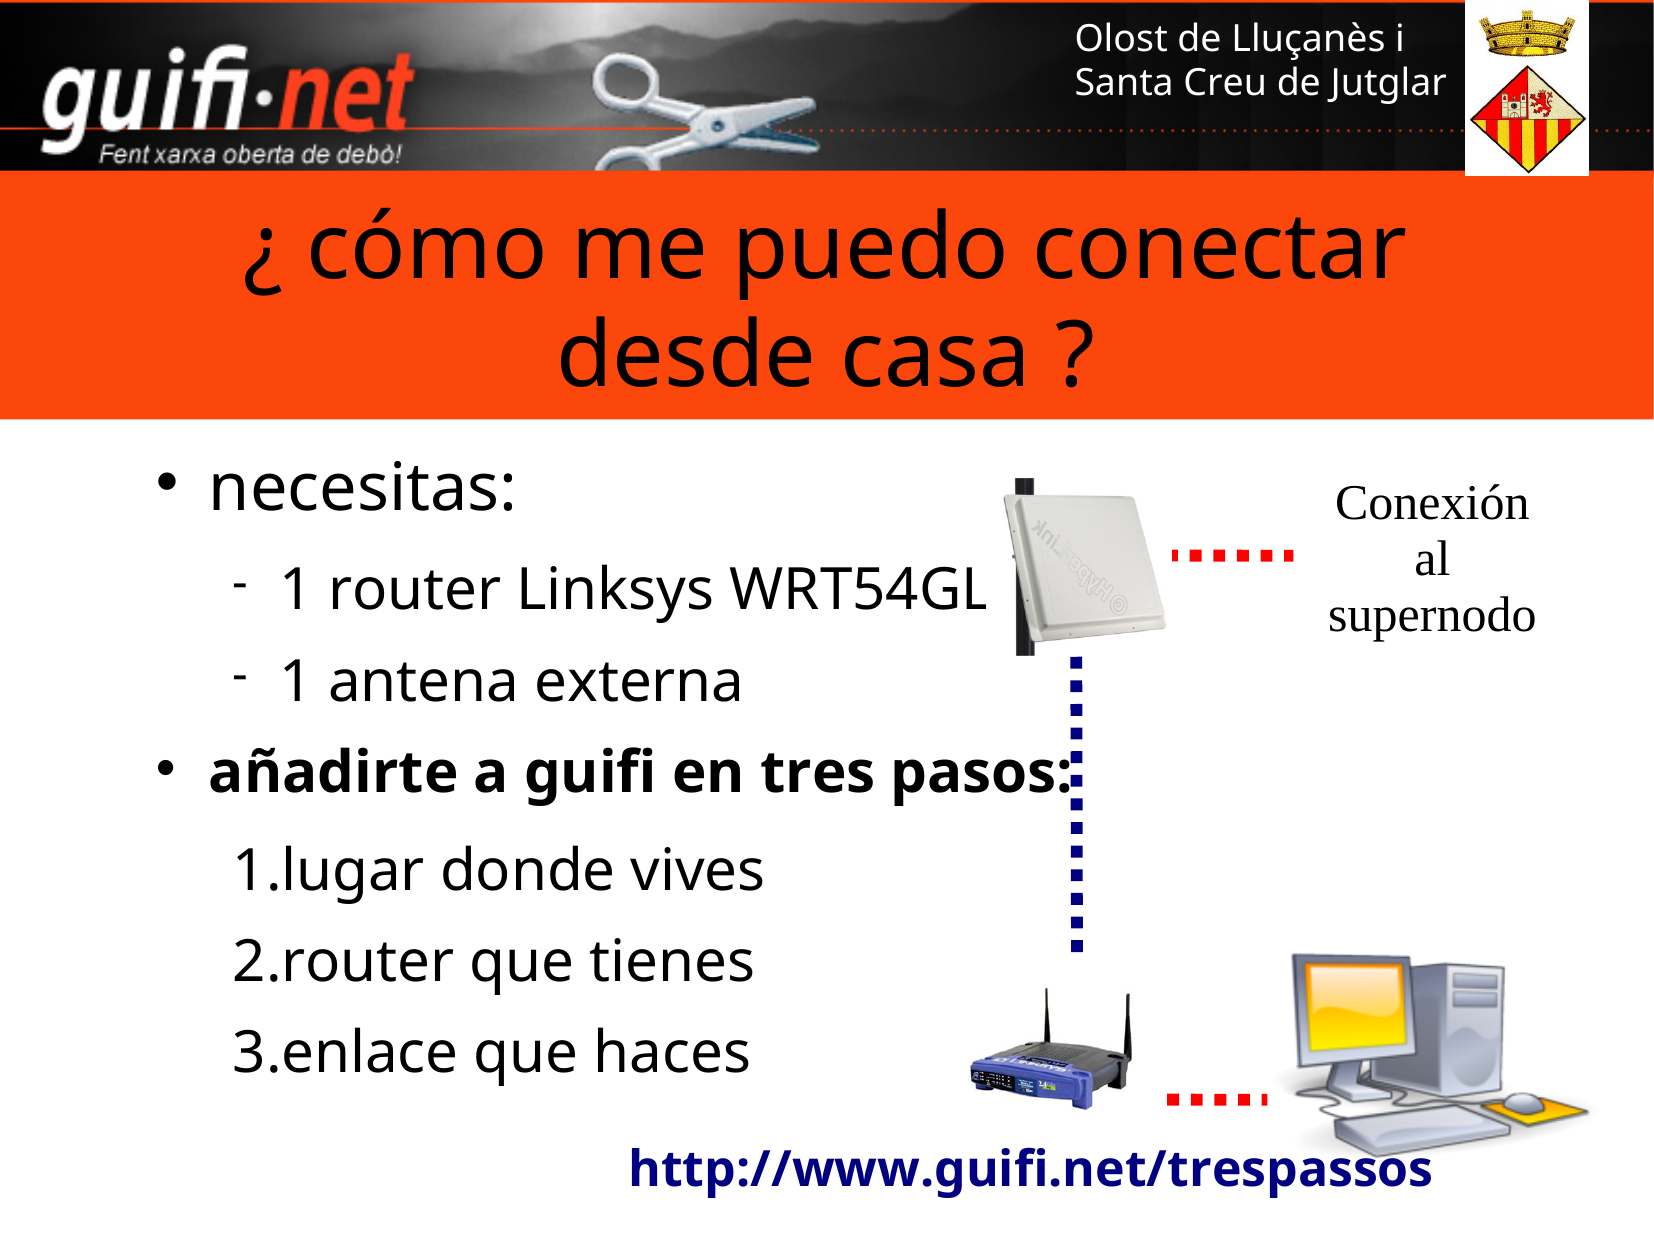

¿ cómo me puedo conectar desde casa ?
# necesitas:
1 router Linksys WRT54GL
1 antena externa
añadirte a guifi en tres pasos:
lugar donde vives
router que tienes
enlace que haces
Conexión
al
supernodo
http://www.guifi.net/trespassos